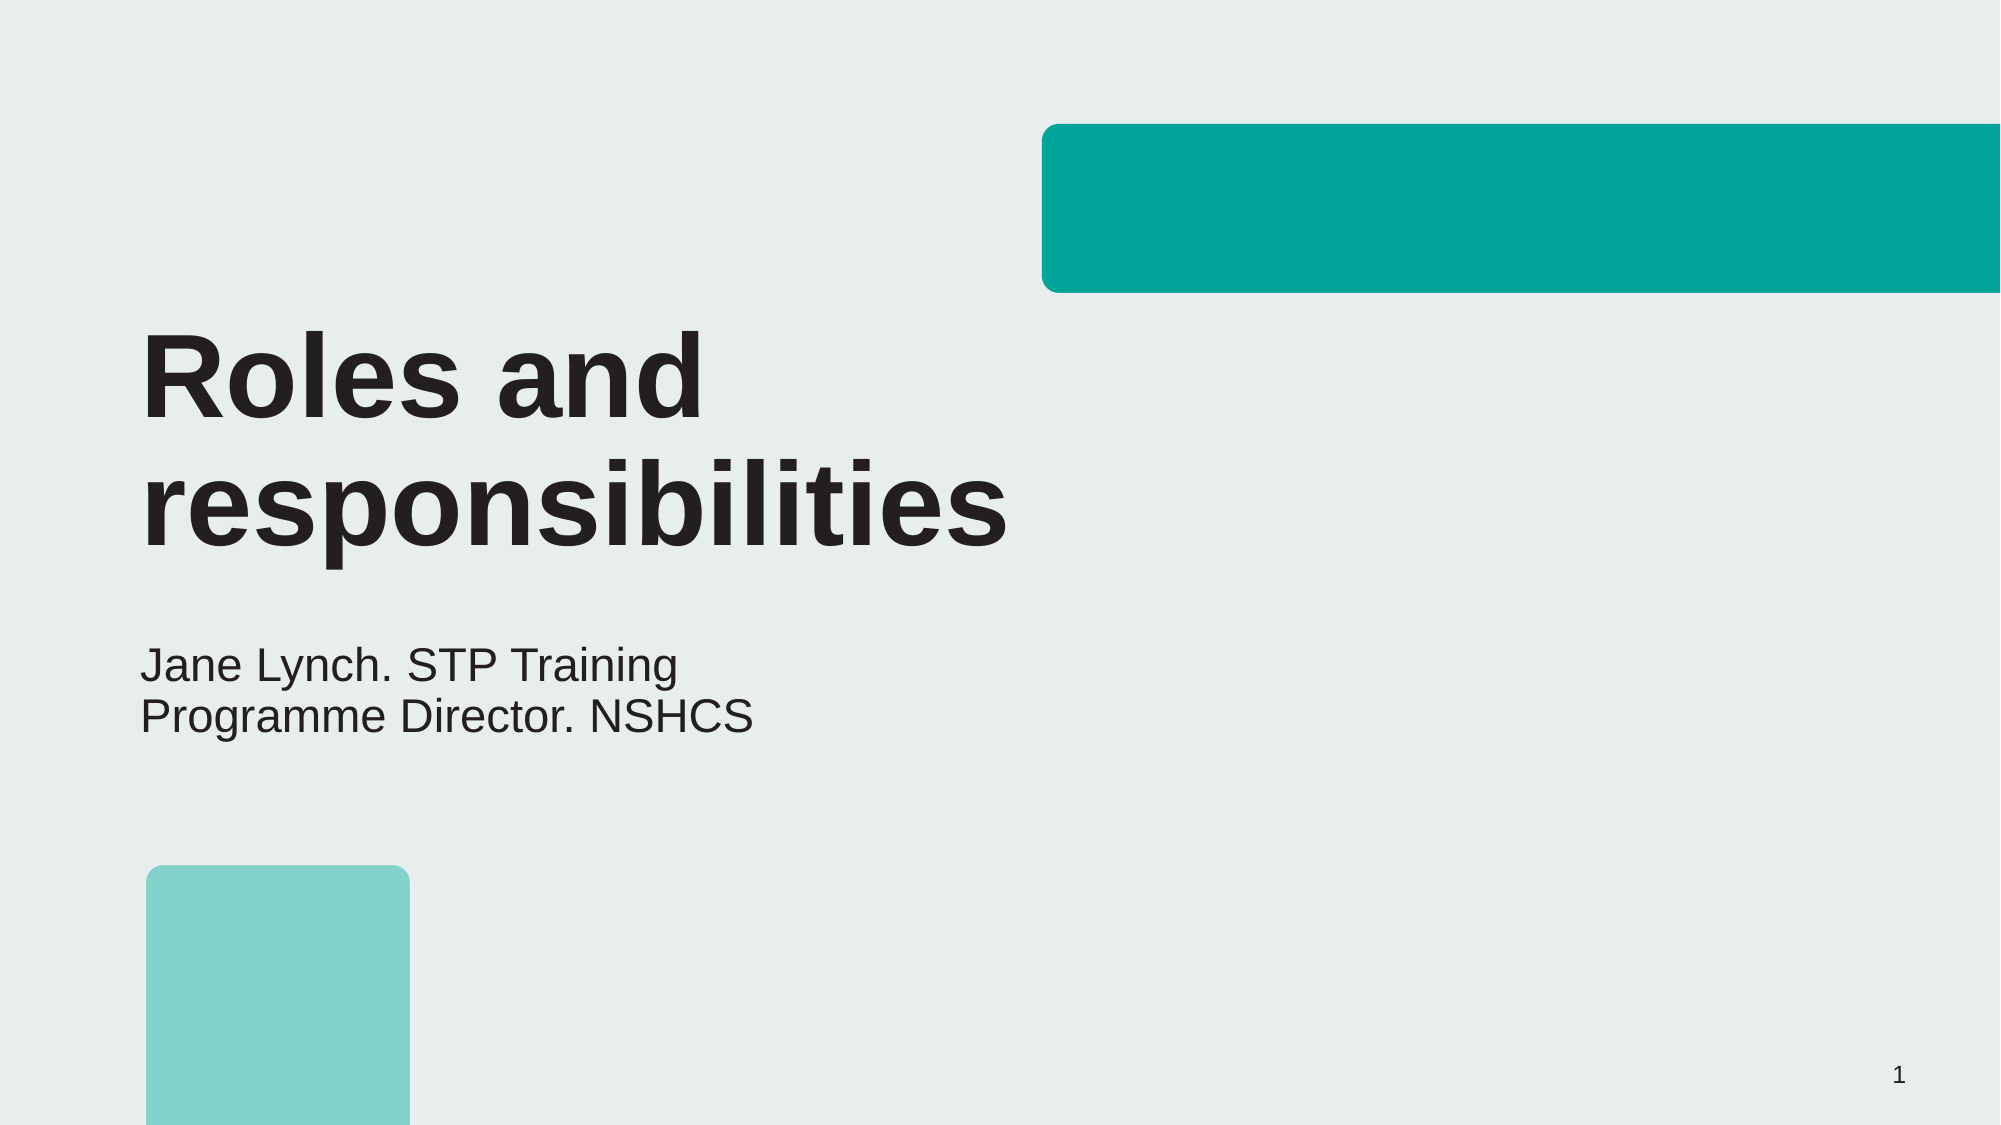

Roles and responsibilities
# Jane Lynch. STP Training Programme Director. NSHCS